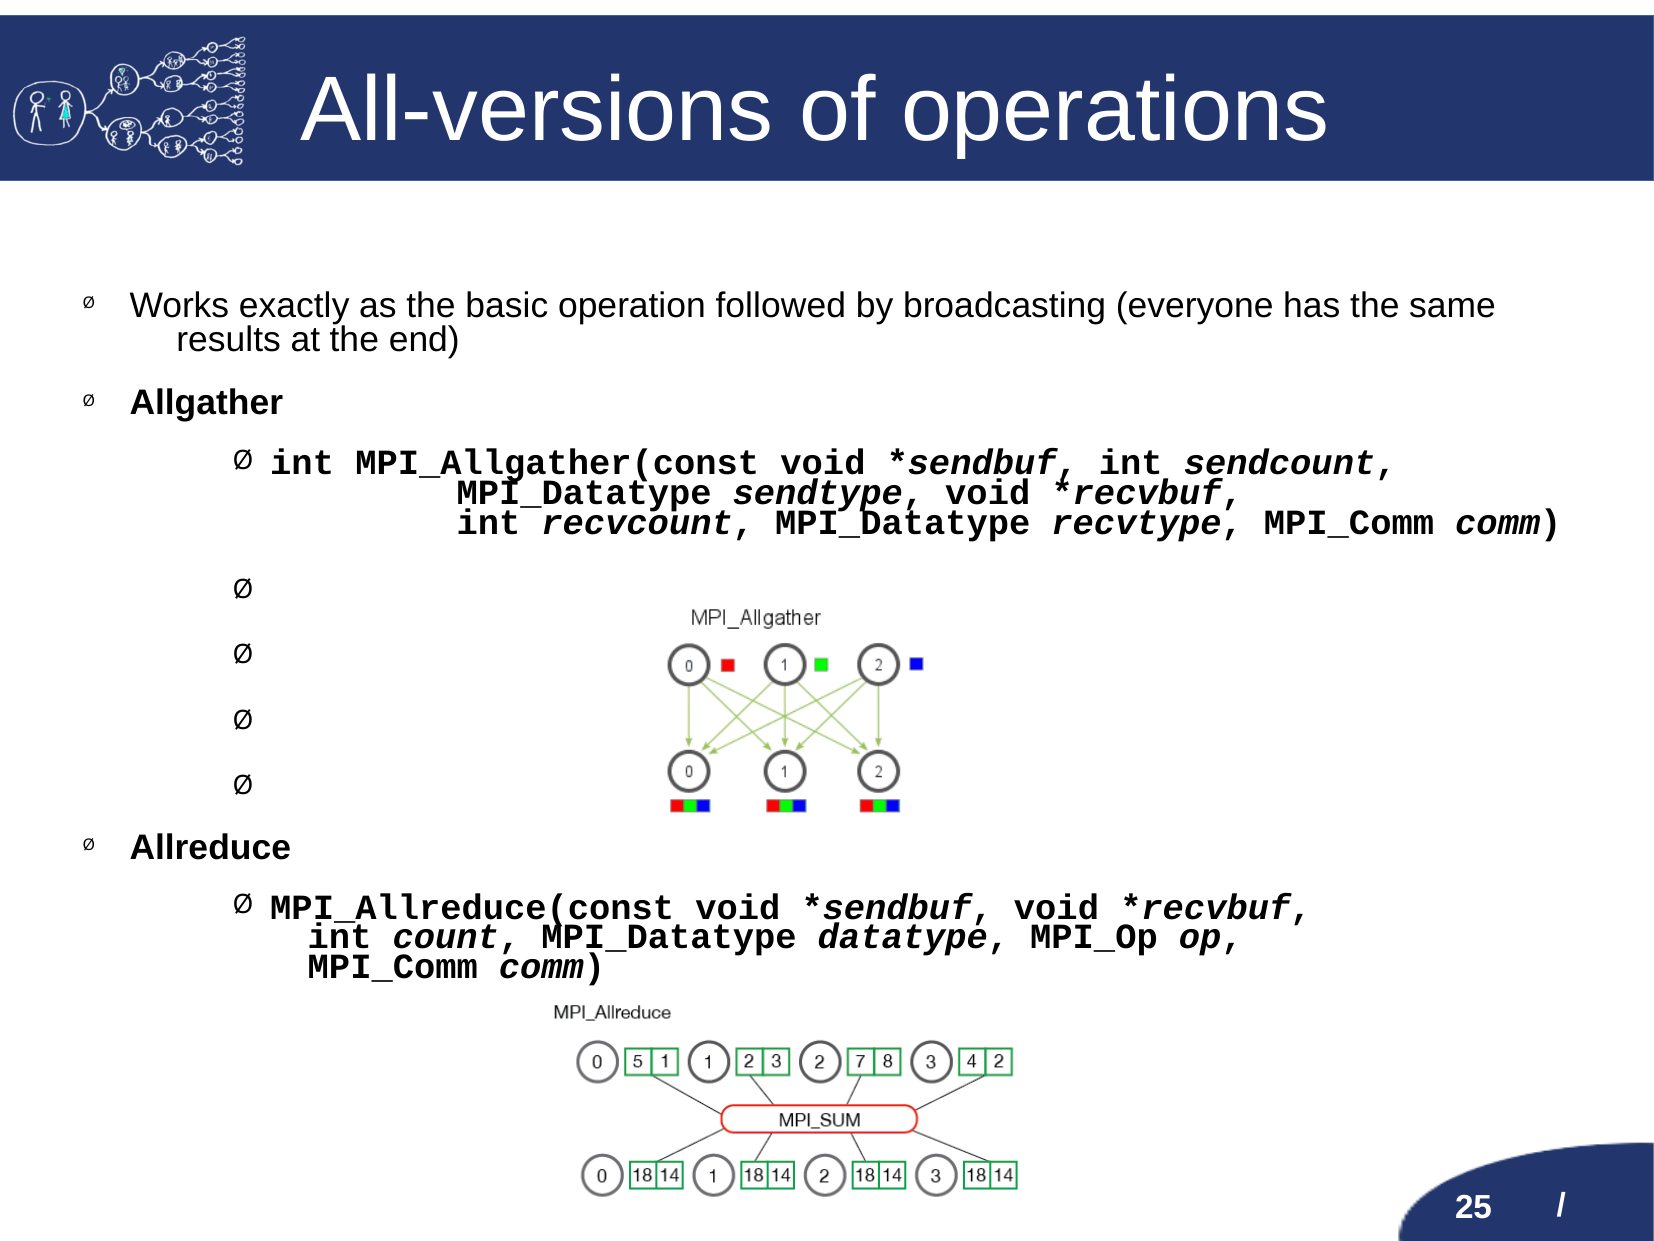

# All-versions of operations
Works exactly as the basic operation followed by broadcasting (everyone has the same results at the end)
Allgather
int MPI_Allgather(const void *sendbuf, int sendcount,
 MPI_Datatype sendtype, void *recvbuf,
 int recvcount, MPI_Datatype recvtype, MPI_Comm comm)
Allreduce
MPI_Allreduce(const void *sendbuf, void *recvbuf,
int count, MPI_Datatype datatype, MPI_Op op,
MPI_Comm comm)